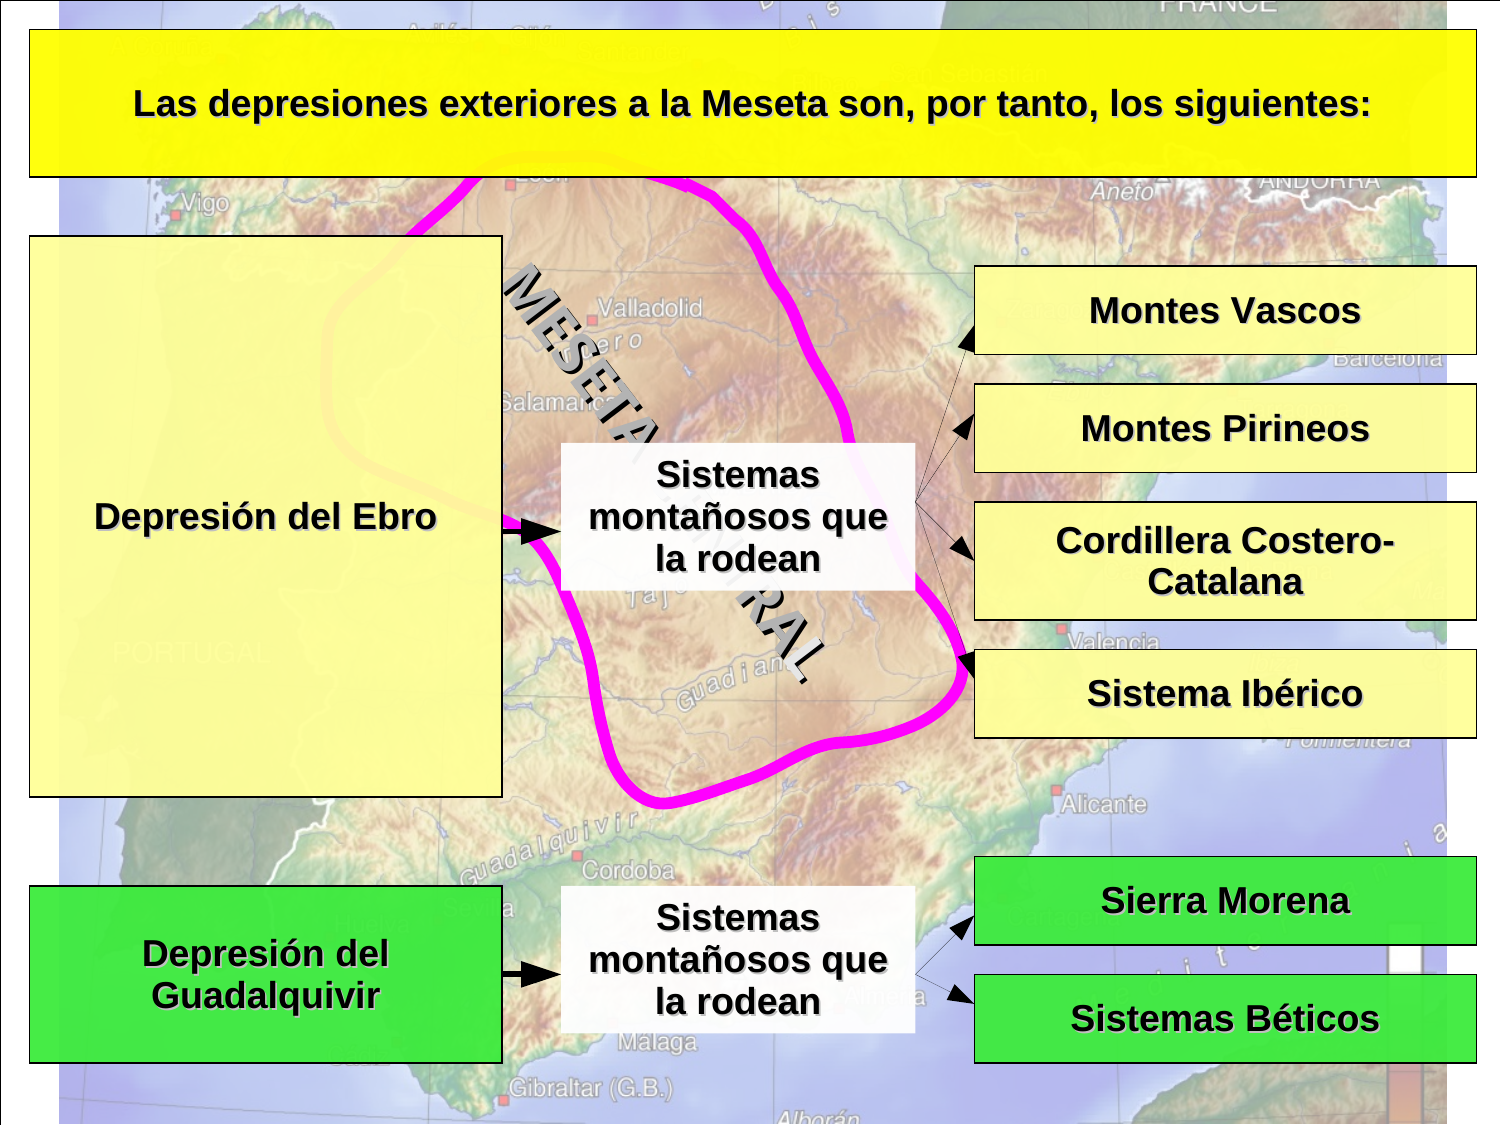

Las depresiones exteriores a la Meseta son, por tanto, los siguientes:
Depresión del Ebro
Montes Vascos
MESETA CENTRAL
Montes Pirineos
Sistemas montañosos que la rodean
Cordillera Costero-Catalana
Sistema Ibérico
Sierra Morena
Depresión del Guadalquivir
Sistemas montañosos que la rodean
Sistemas Béticos